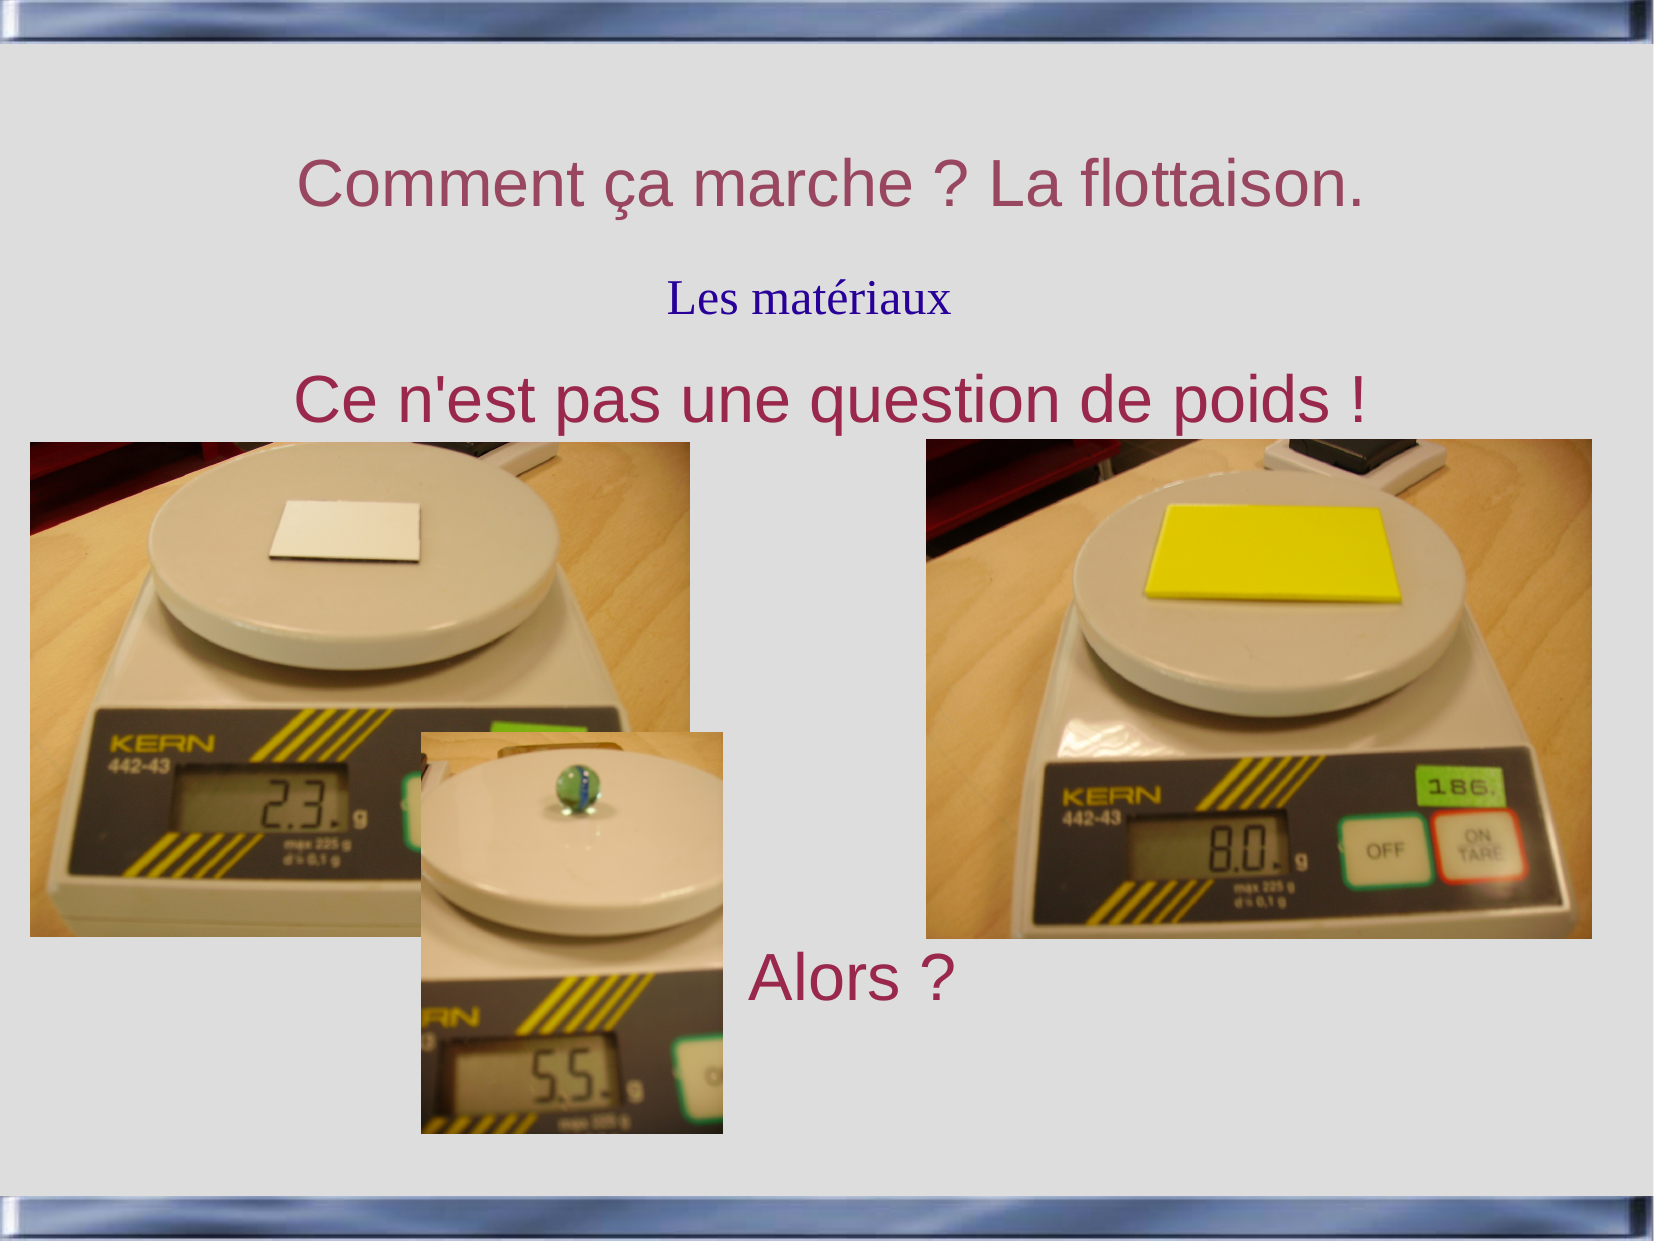

# Comment ça marche ? La flottaison.
Les matériaux
Ce n'est pas une question de poids !
Alors ?